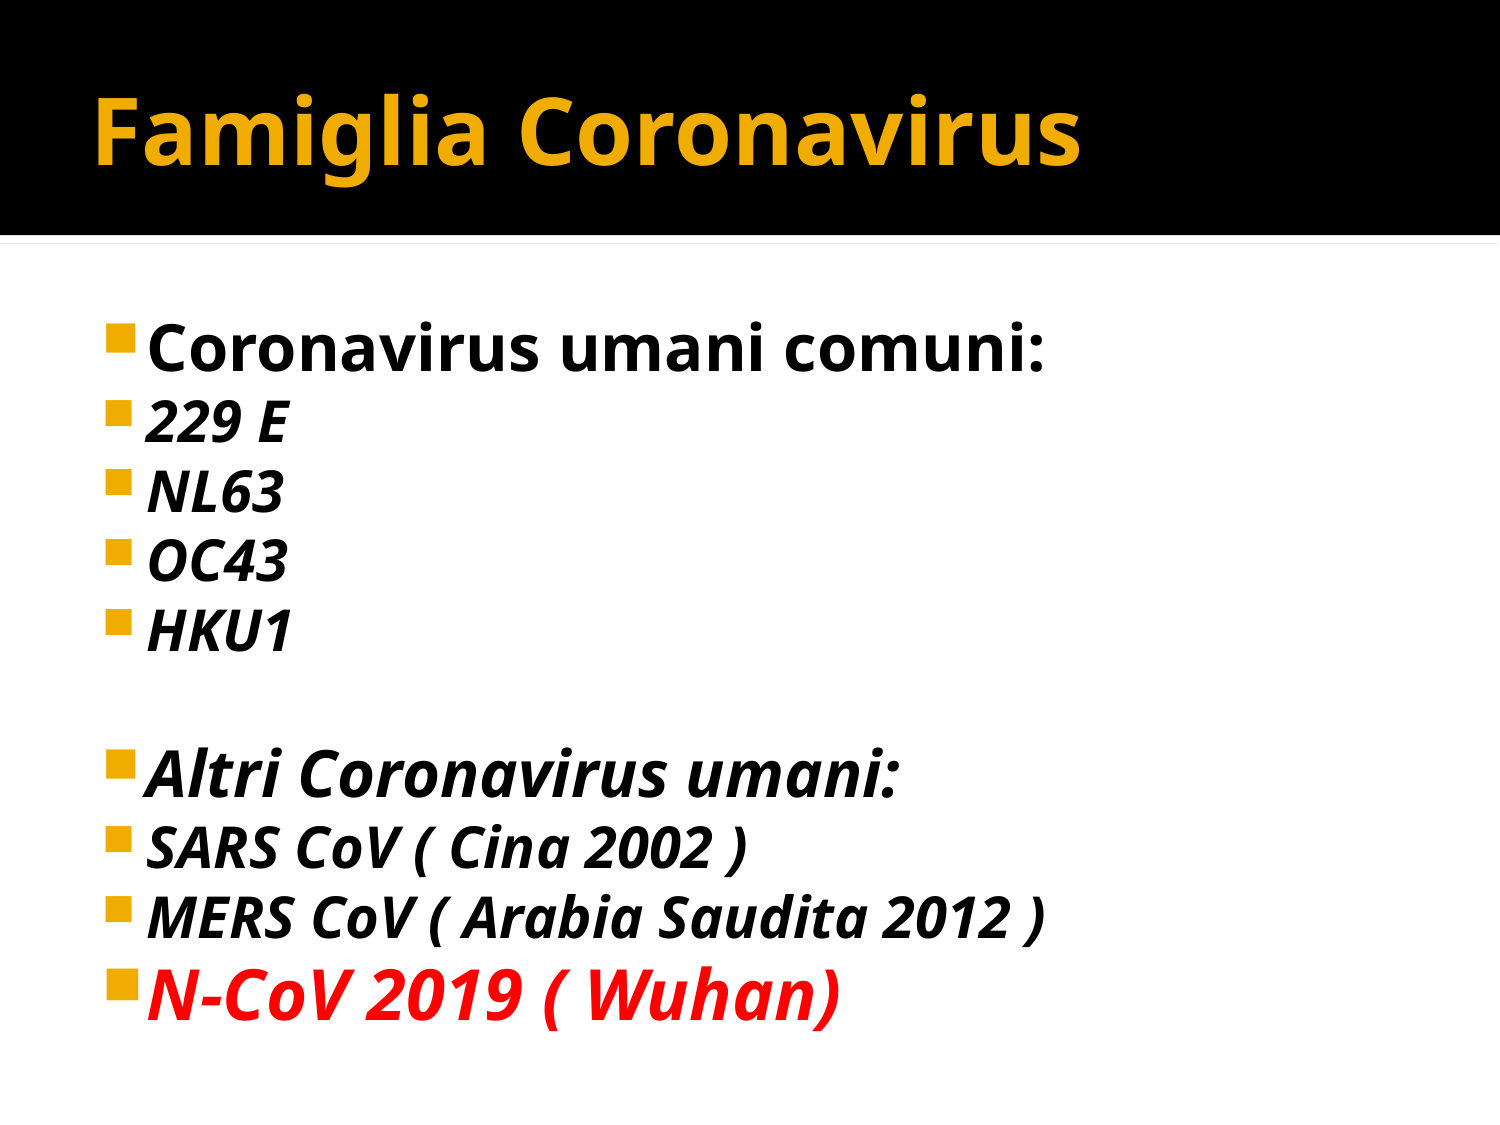

# Famiglia Coronavirus
Coronavirus umani comuni:
229 E
NL63
OC43
HKU1
Altri Coronavirus umani:
SARS CoV ( Cina 2002 )
MERS CoV ( Arabia Saudita 2012 )
N-CoV 2019 ( Wuhan)